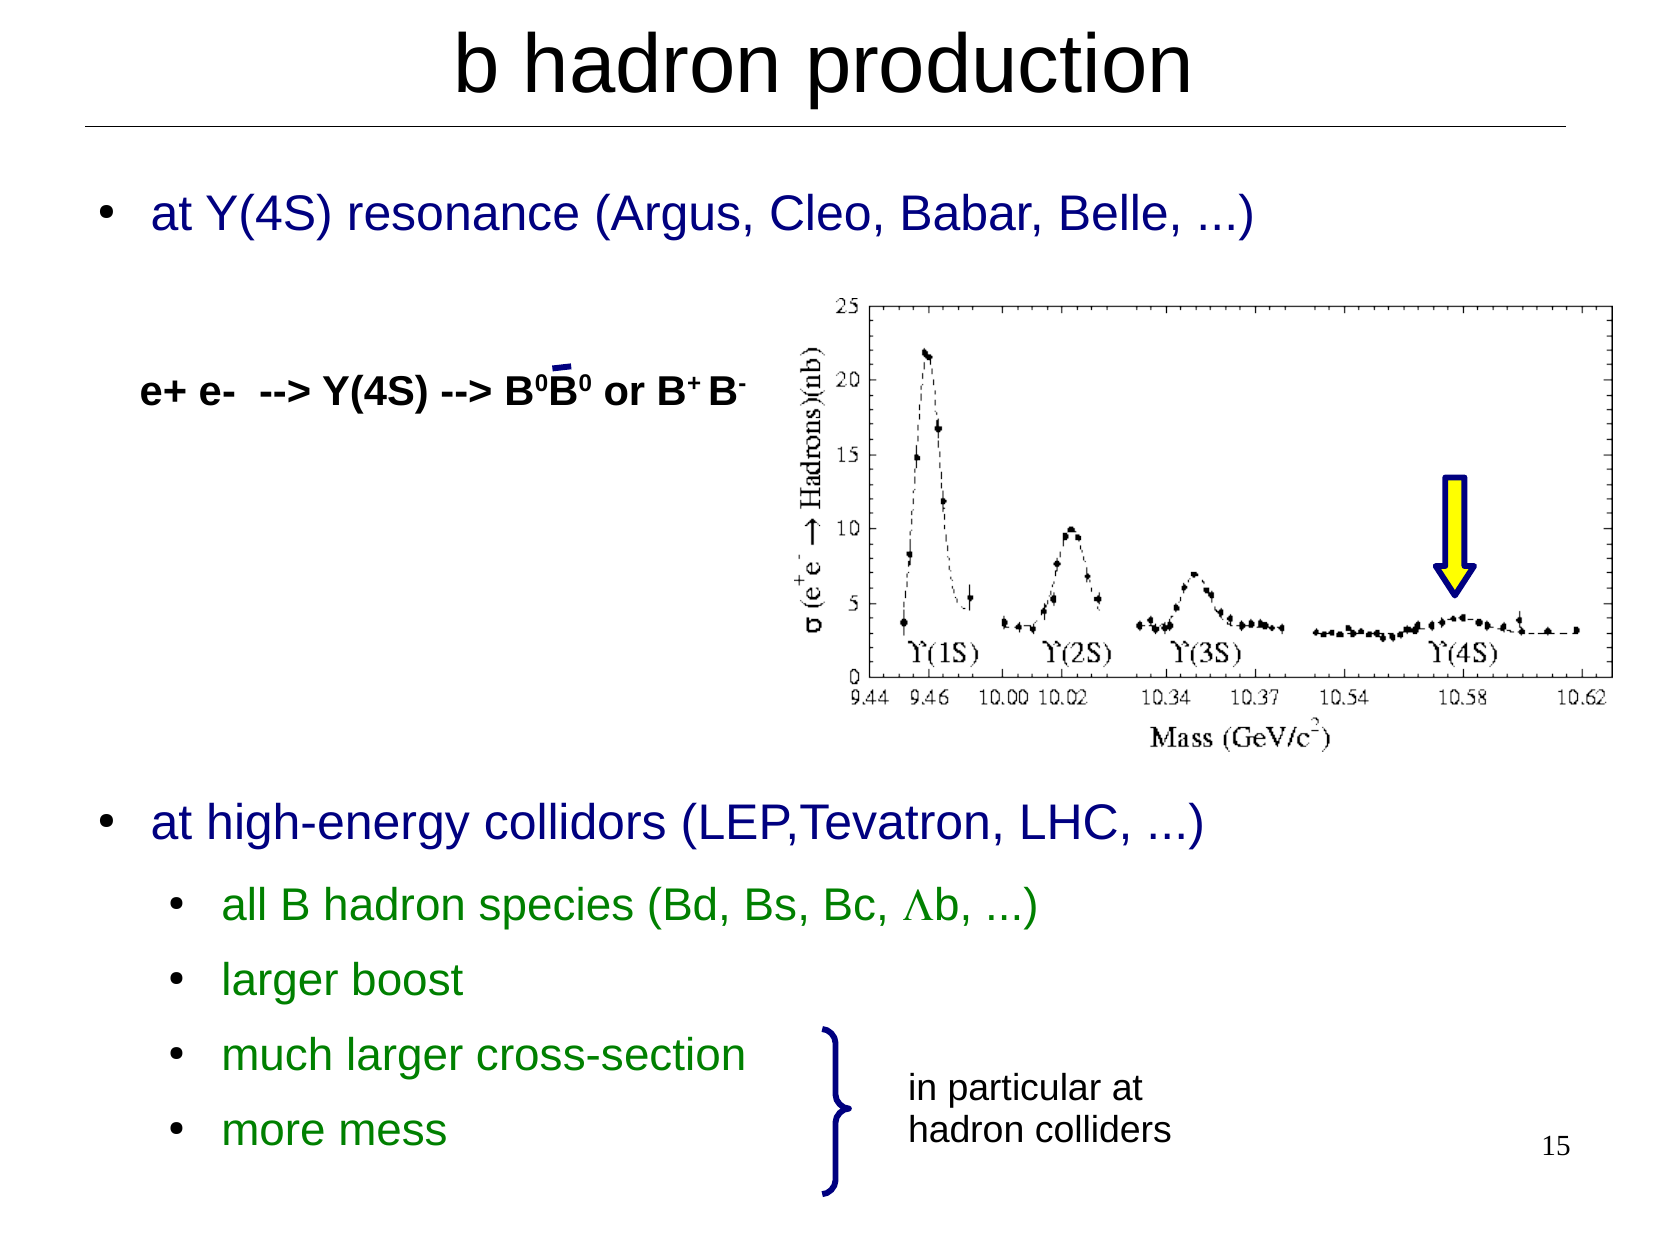

# b hadron production
at Y(4S) resonance (Argus, Cleo, Babar, Belle, ...)
e+ e- --> Y(4S) --> B0B0 or B+ B-
at high-energy collidors (LEP,Tevatron, LHC, ...)
all B hadron species (Bd, Bs, Bc, Lb, ...)
larger boost
much larger cross-section
more mess
in particular at
hadron colliders
15